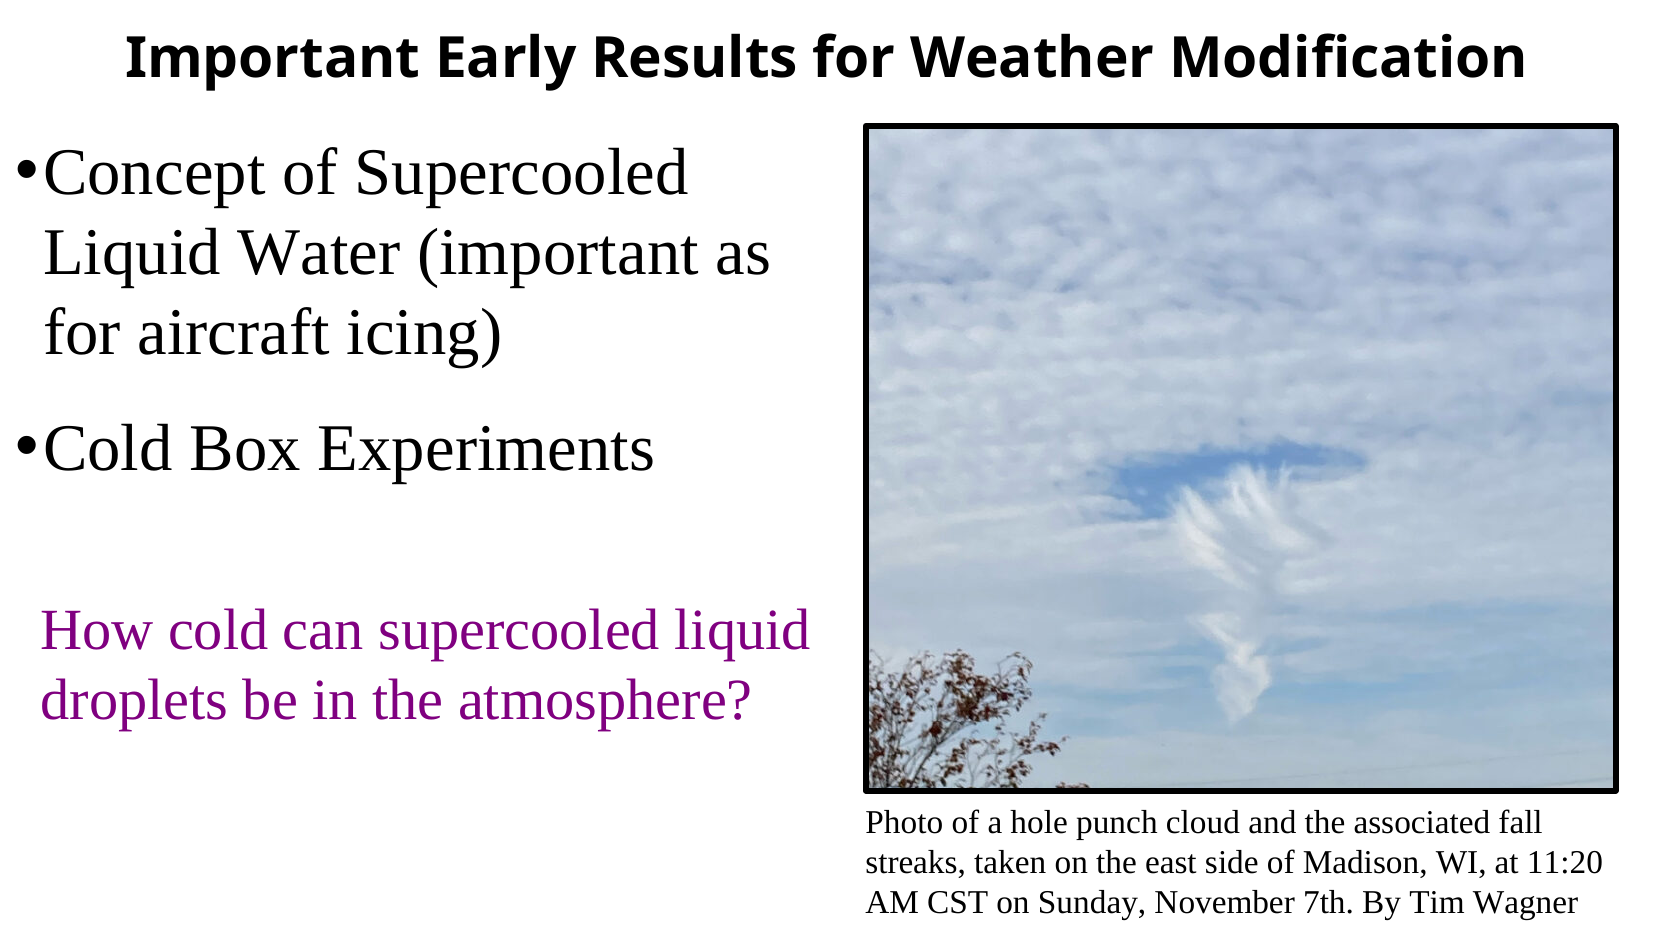

# Important Early Results for Weather Modification
Concept of Supercooled Liquid Water (important as for aircraft icing)
Cold Box Experiments
How cold can supercooled liquid droplets be in the atmosphere?
Photo of a hole punch cloud and the associated fall streaks, taken on the east side of Madison, WI, at 11:20 AM CST on Sunday, November 7th. By Tim Wagner